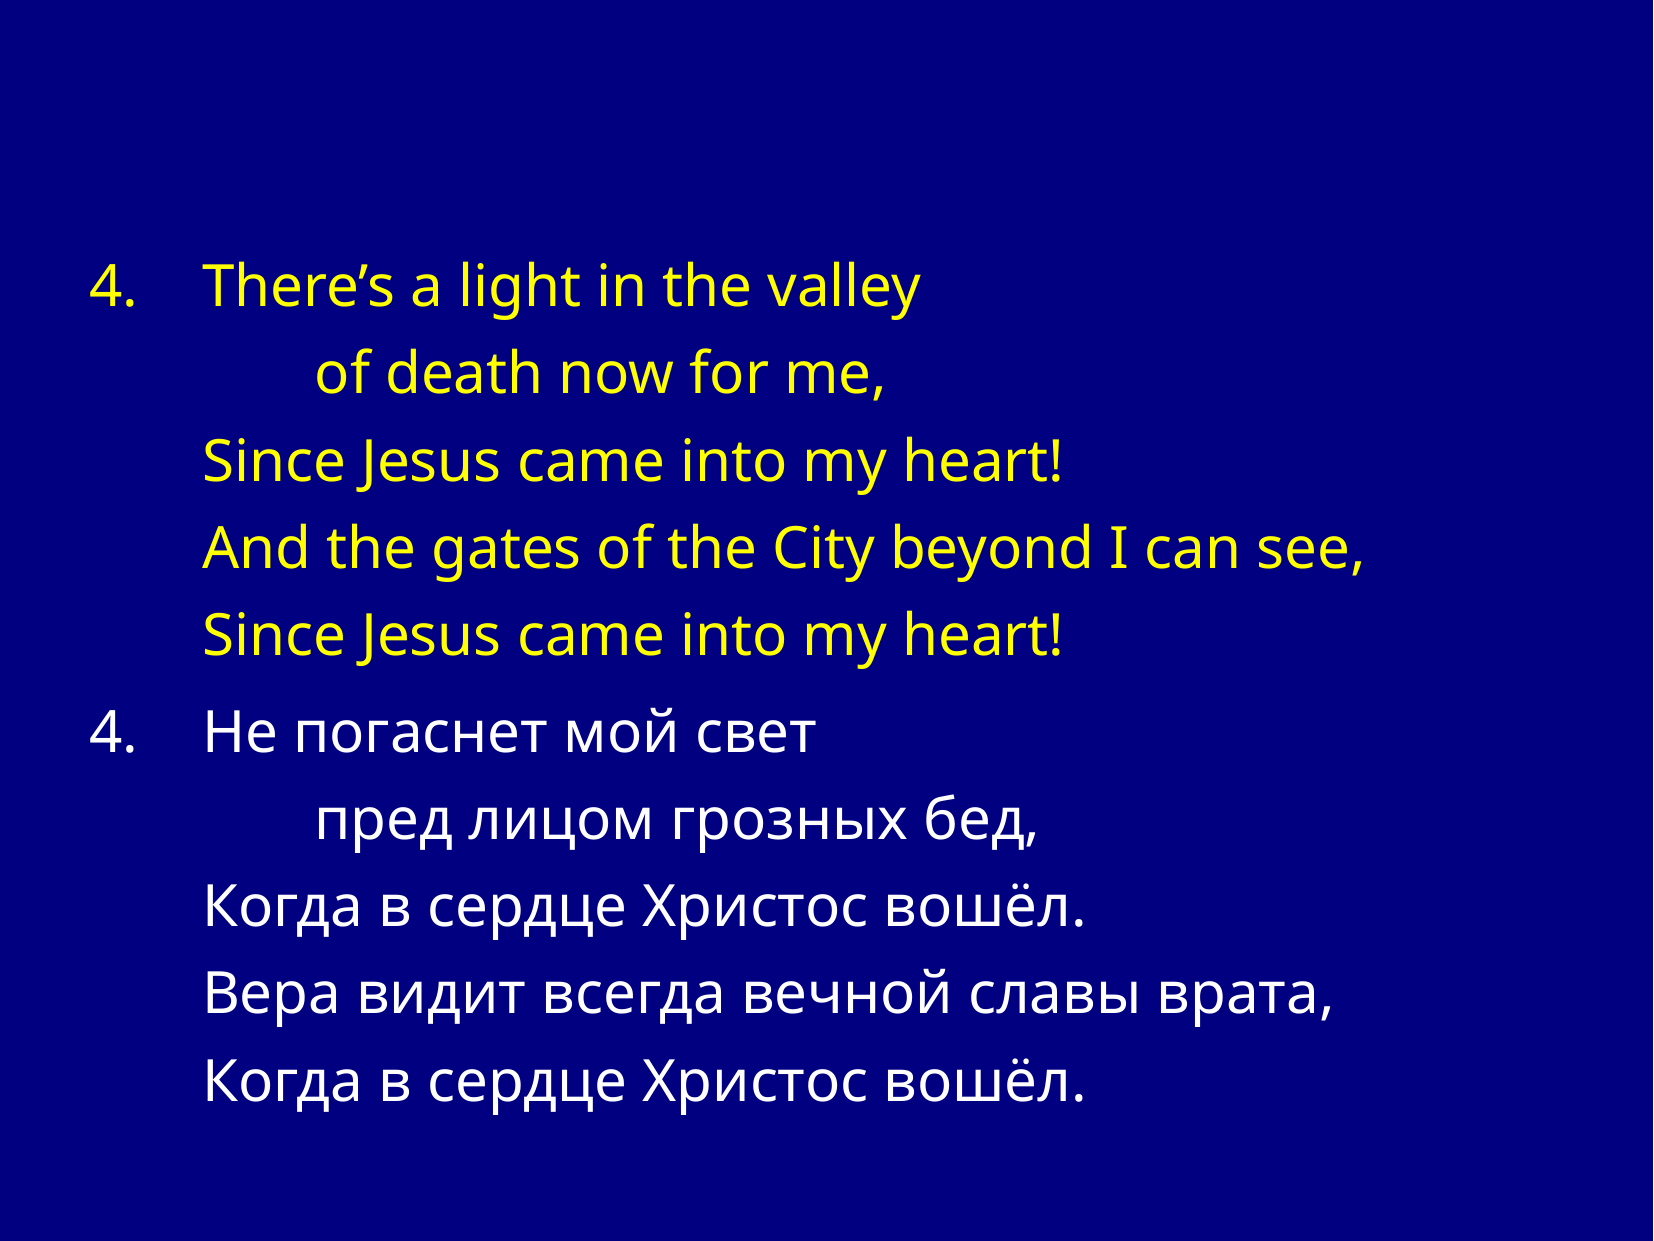

4.	There’s a light in the valley
		of death now for me,
	Since Jesus came into my heart!
	And the gates of the City beyond I can see,
	Since Jesus came into my heart!
4.	Не погаснет мой свет
		пред лицом грозных бед,
	Когда в сердце Христос вошёл.
	Вера видит всегда вечной славы врата,
	Когда в сердце Христос вошёл.